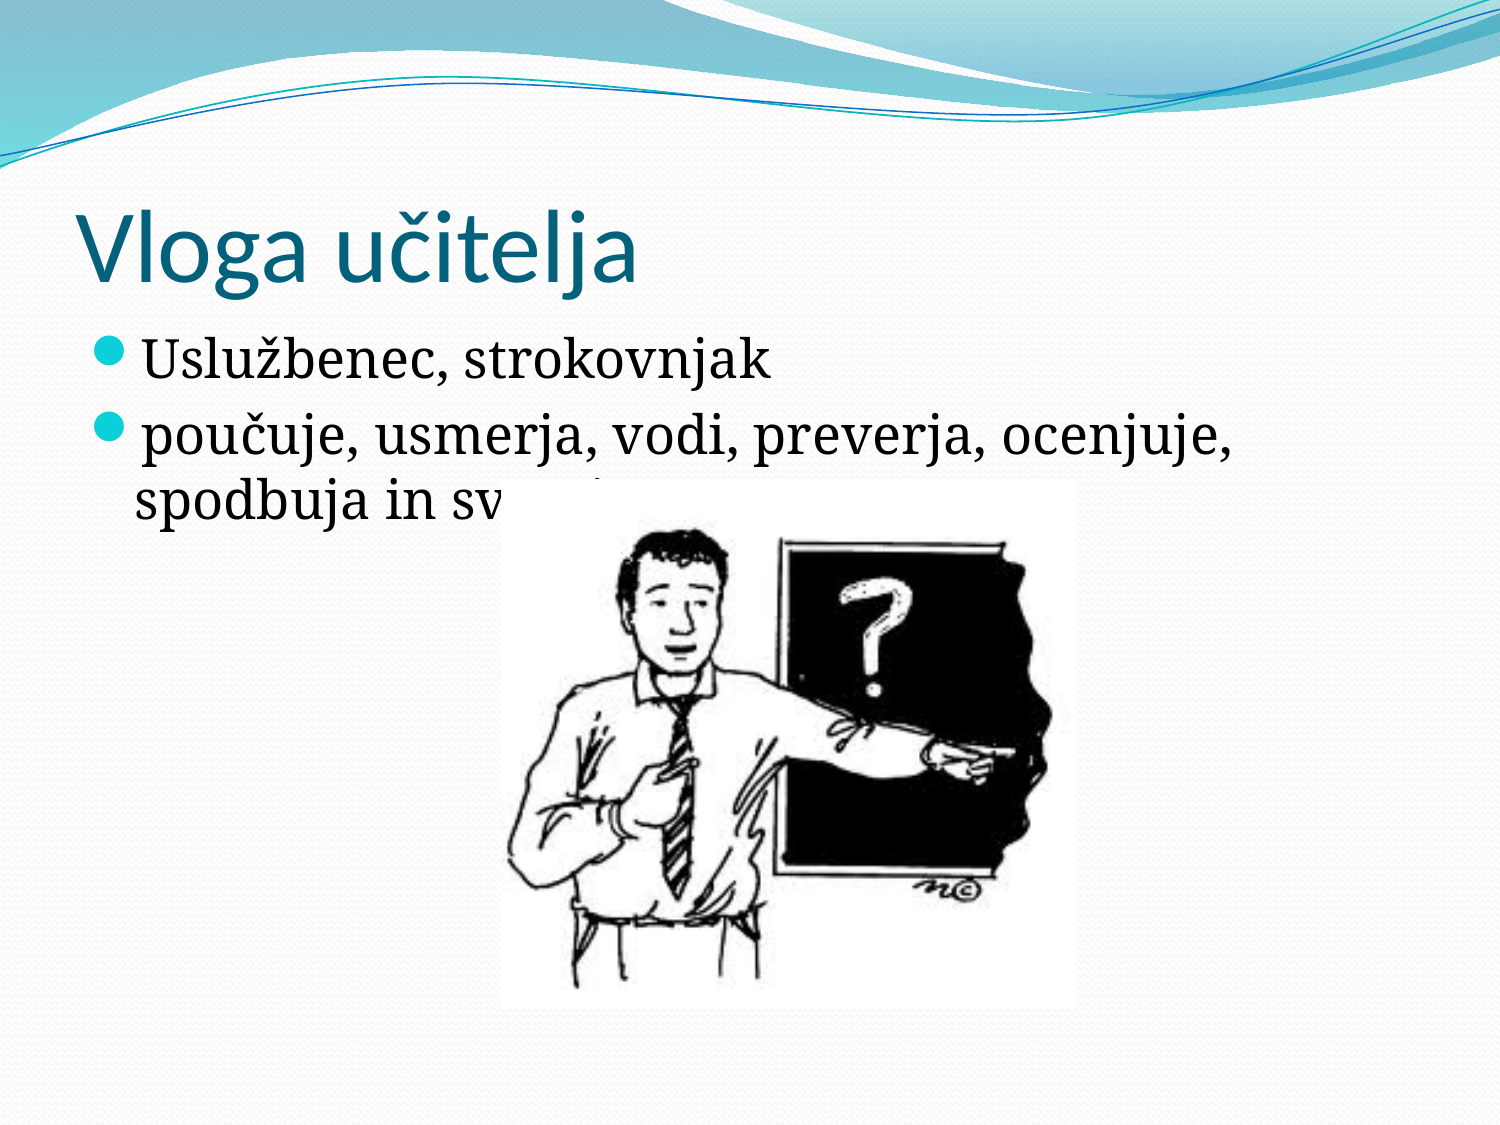

# Vloga učitelja
Uslužbenec, strokovnjak
poučuje, usmerja, vodi, preverja, ocenjuje, spodbuja in svetuje.